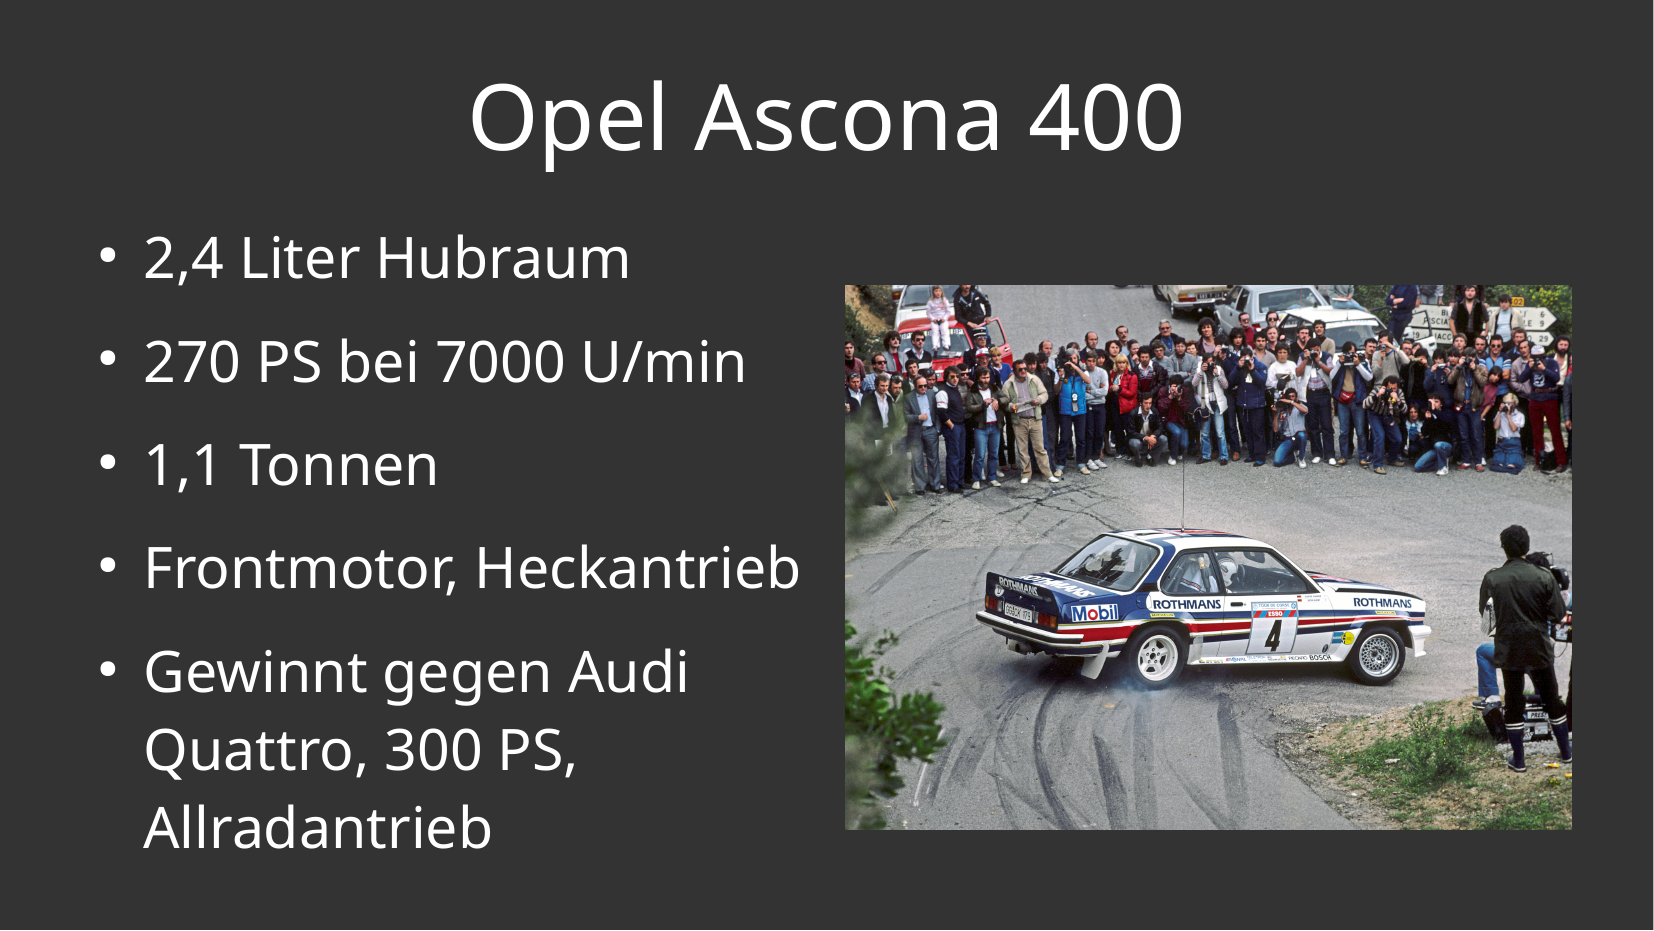

# Opel Ascona 400
2,4 Liter Hubraum
270 PS bei 7000 U/min
1,1 Tonnen
Frontmotor, Heckantrieb
Gewinnt gegen Audi Quattro, 300 PS, Allradantrieb